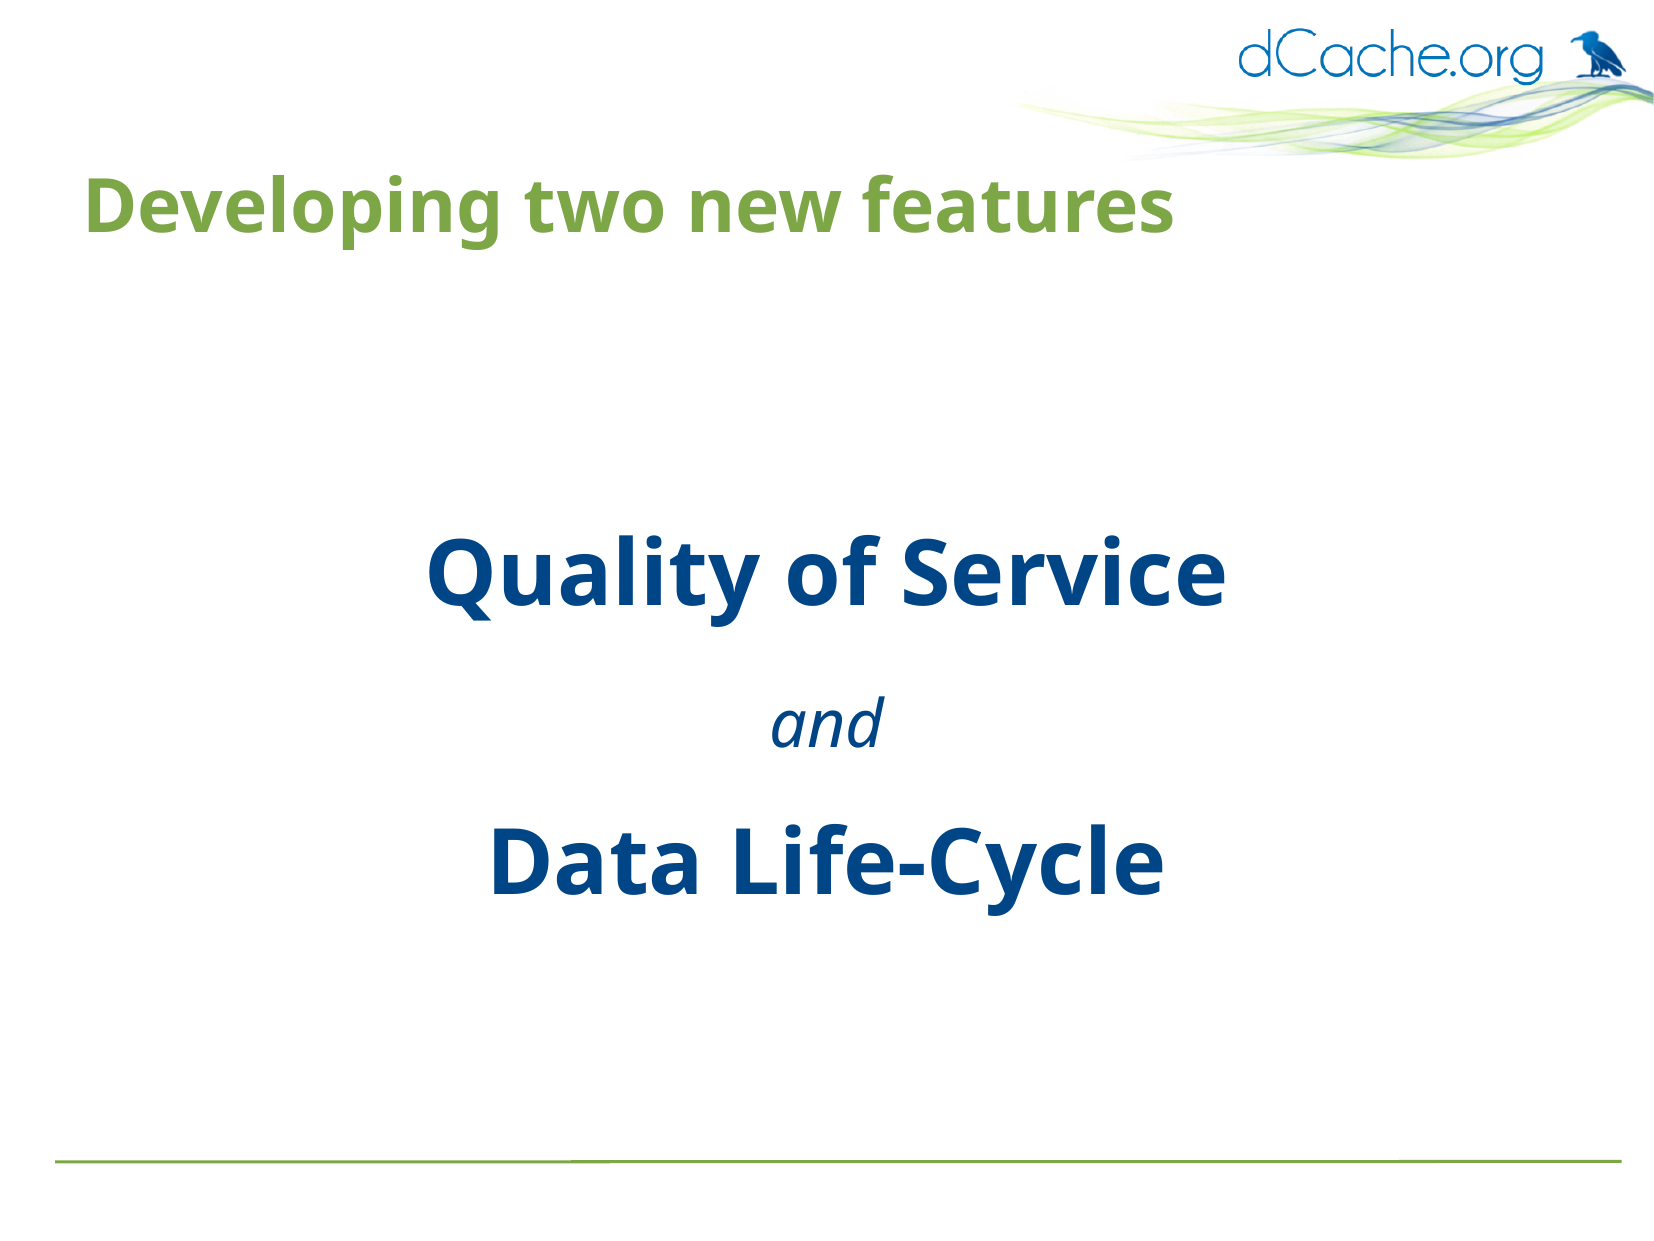

# Developing two new features
Quality of Service
and
Data Life-Cycle